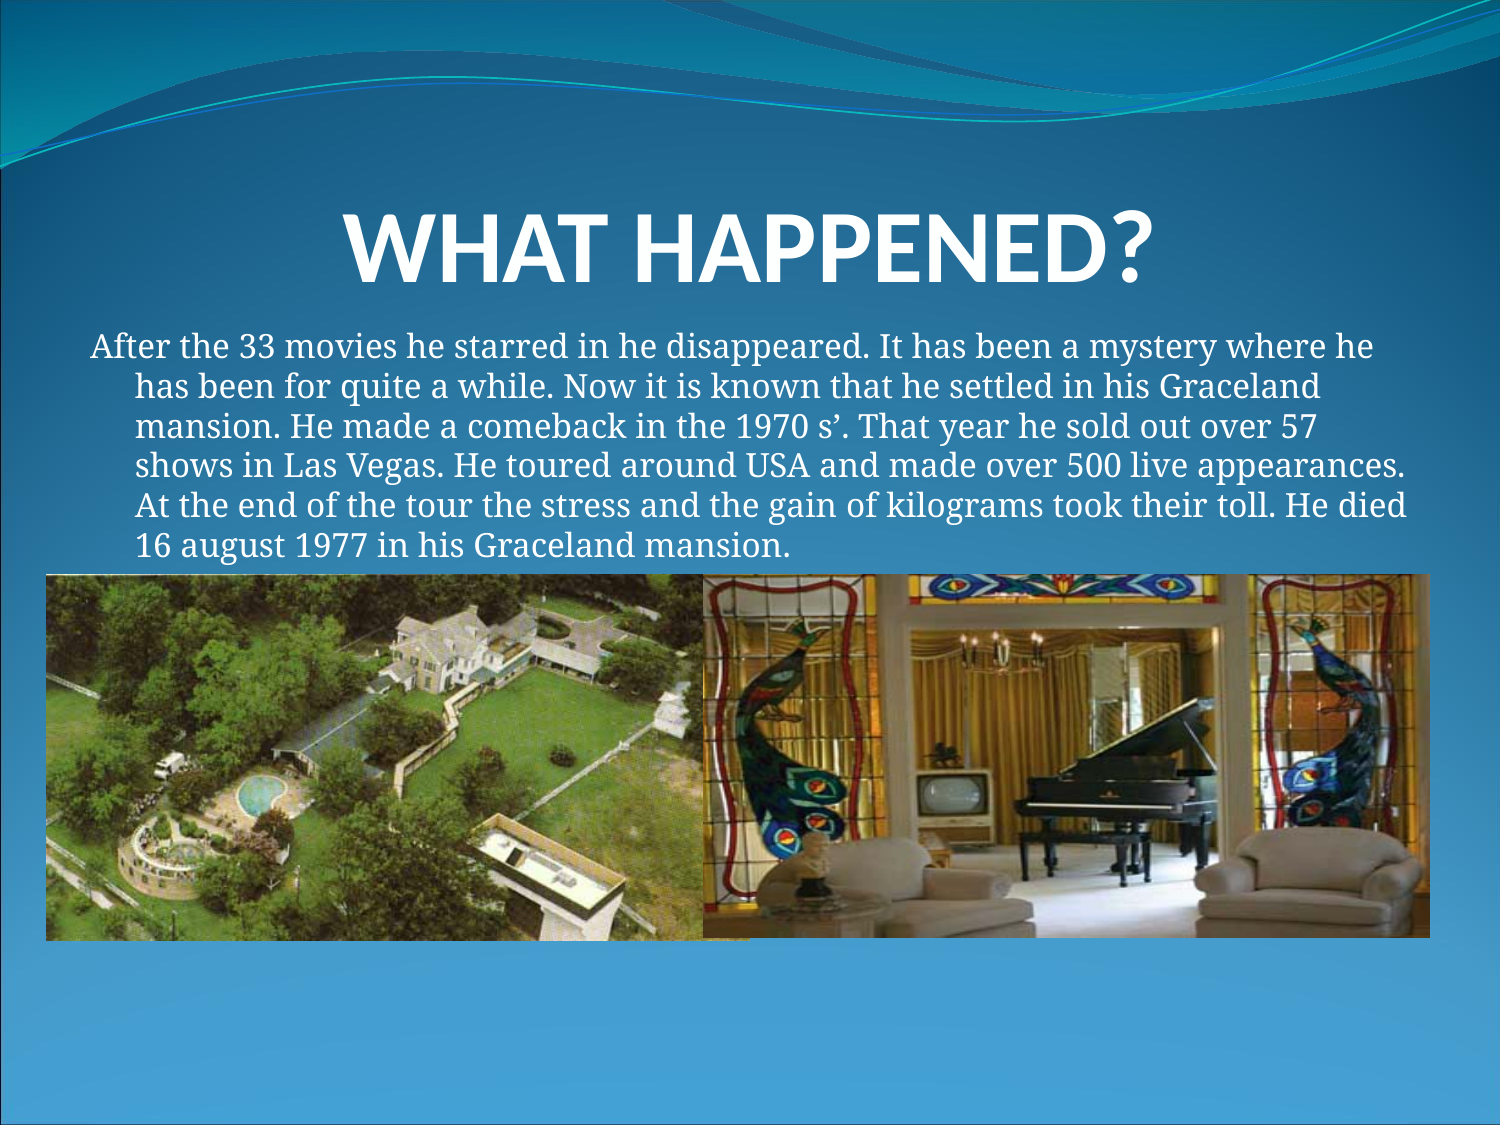

# WHAT HAPPENED?
After the 33 movies he starred in he disappeared. It has been a mystery where he has been for quite a while. Now it is known that he settled in his Graceland mansion. He made a comeback in the 1970 s’. That year he sold out over 57 shows in Las Vegas. He toured around USA and made over 500 live appearances. At the end of the tour the stress and the gain of kilograms took their toll. He died 16 august 1977 in his Graceland mansion.